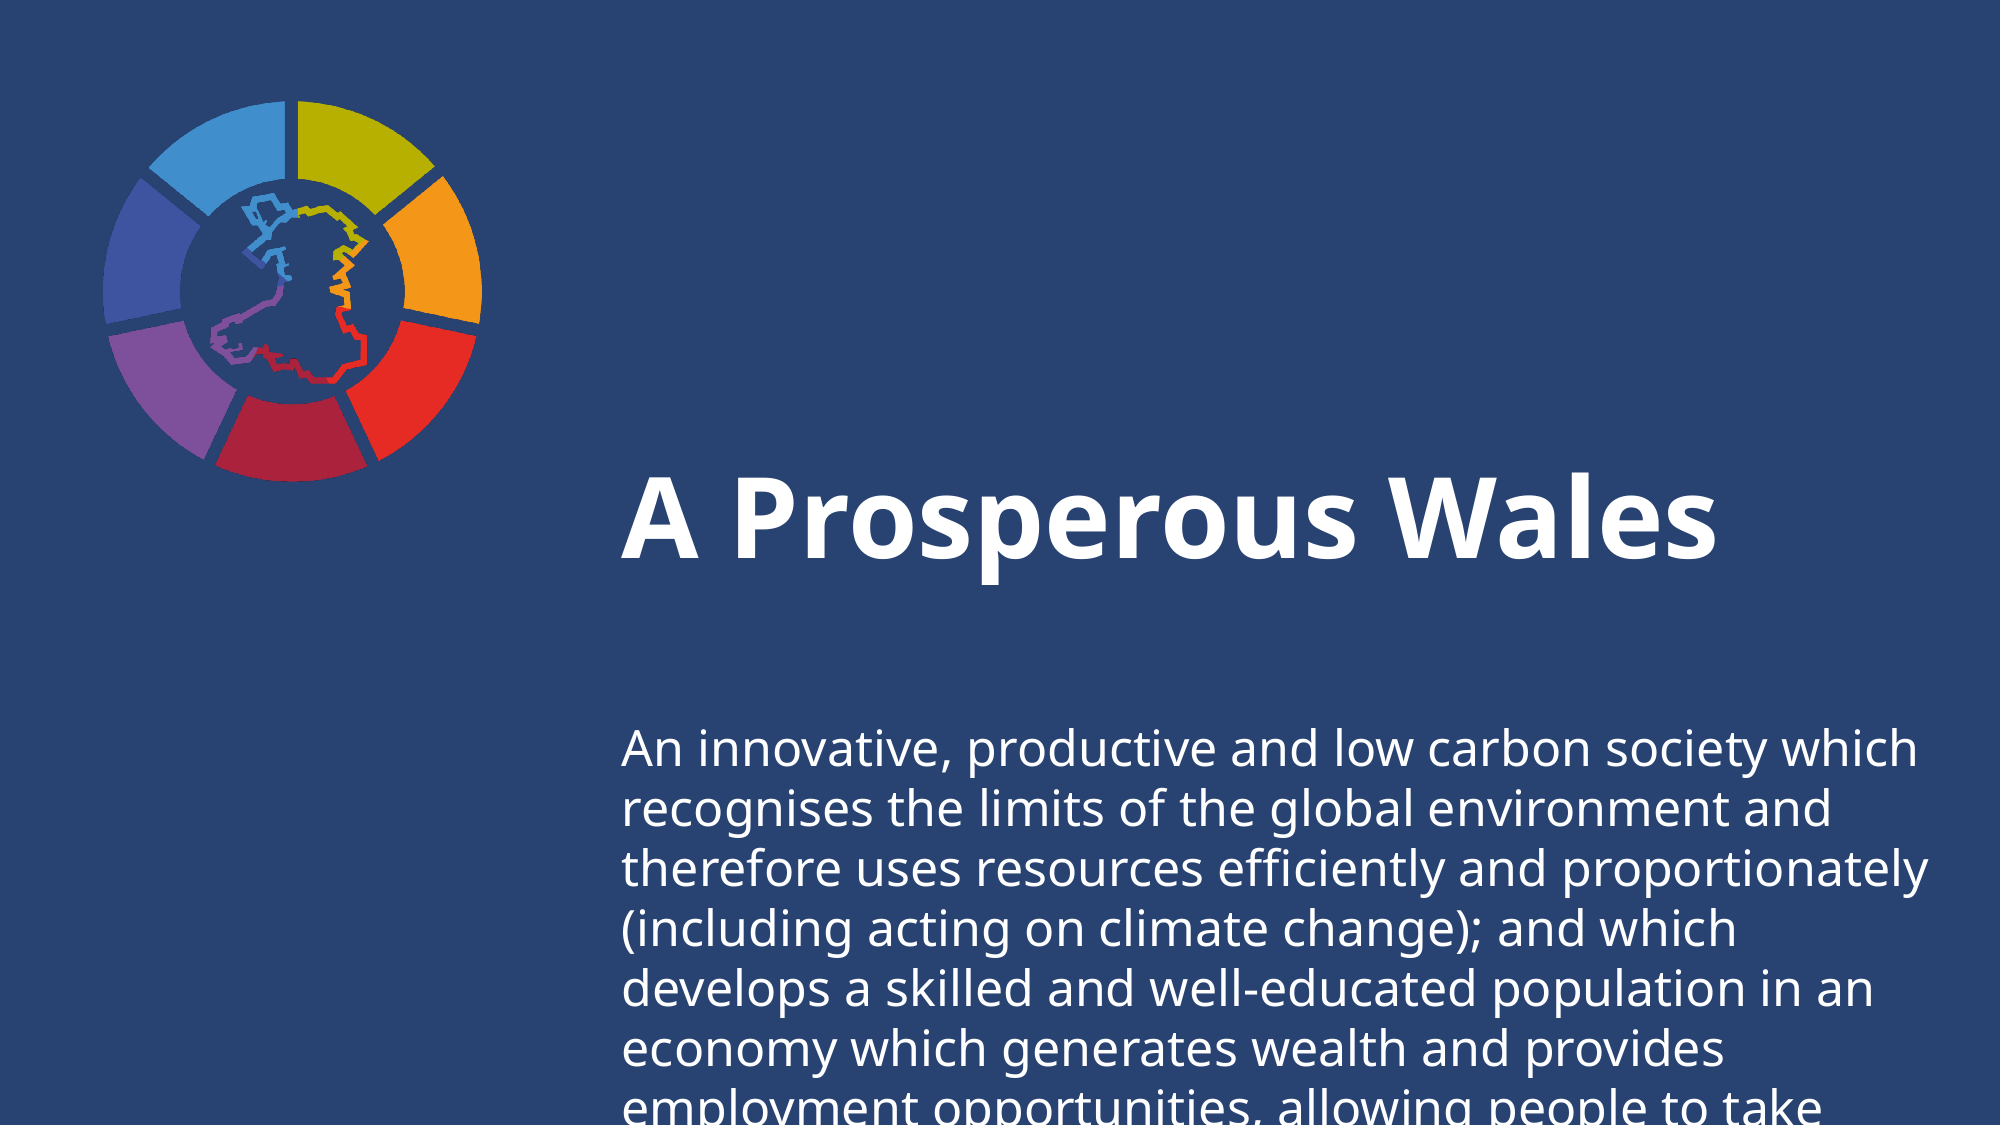

# A Prosperous Wales An innovative, productive and low carbon society which recognises the limits of the global environment and therefore uses resources efficiently and proportionately (including acting on climate change); and which develops a skilled and well-educated population in an economy which generates wealth and provides employment opportunities, allowing people to take advantage of the wealth generated through securing decent work.